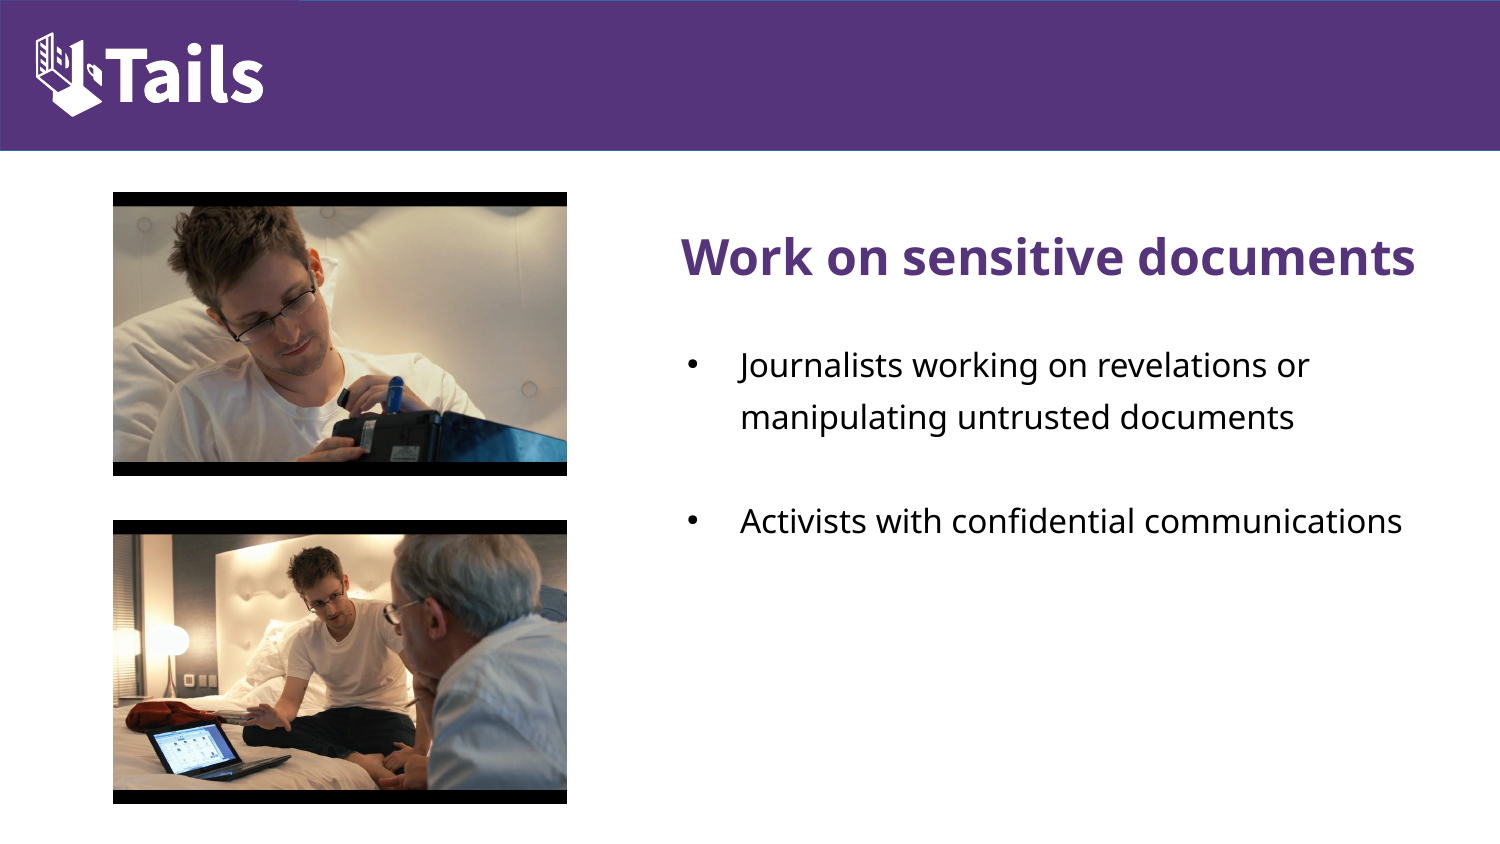

Work on sensitive documents
# Journalists working on revelations or manipulating untrusted documents
Activists with confidential communications